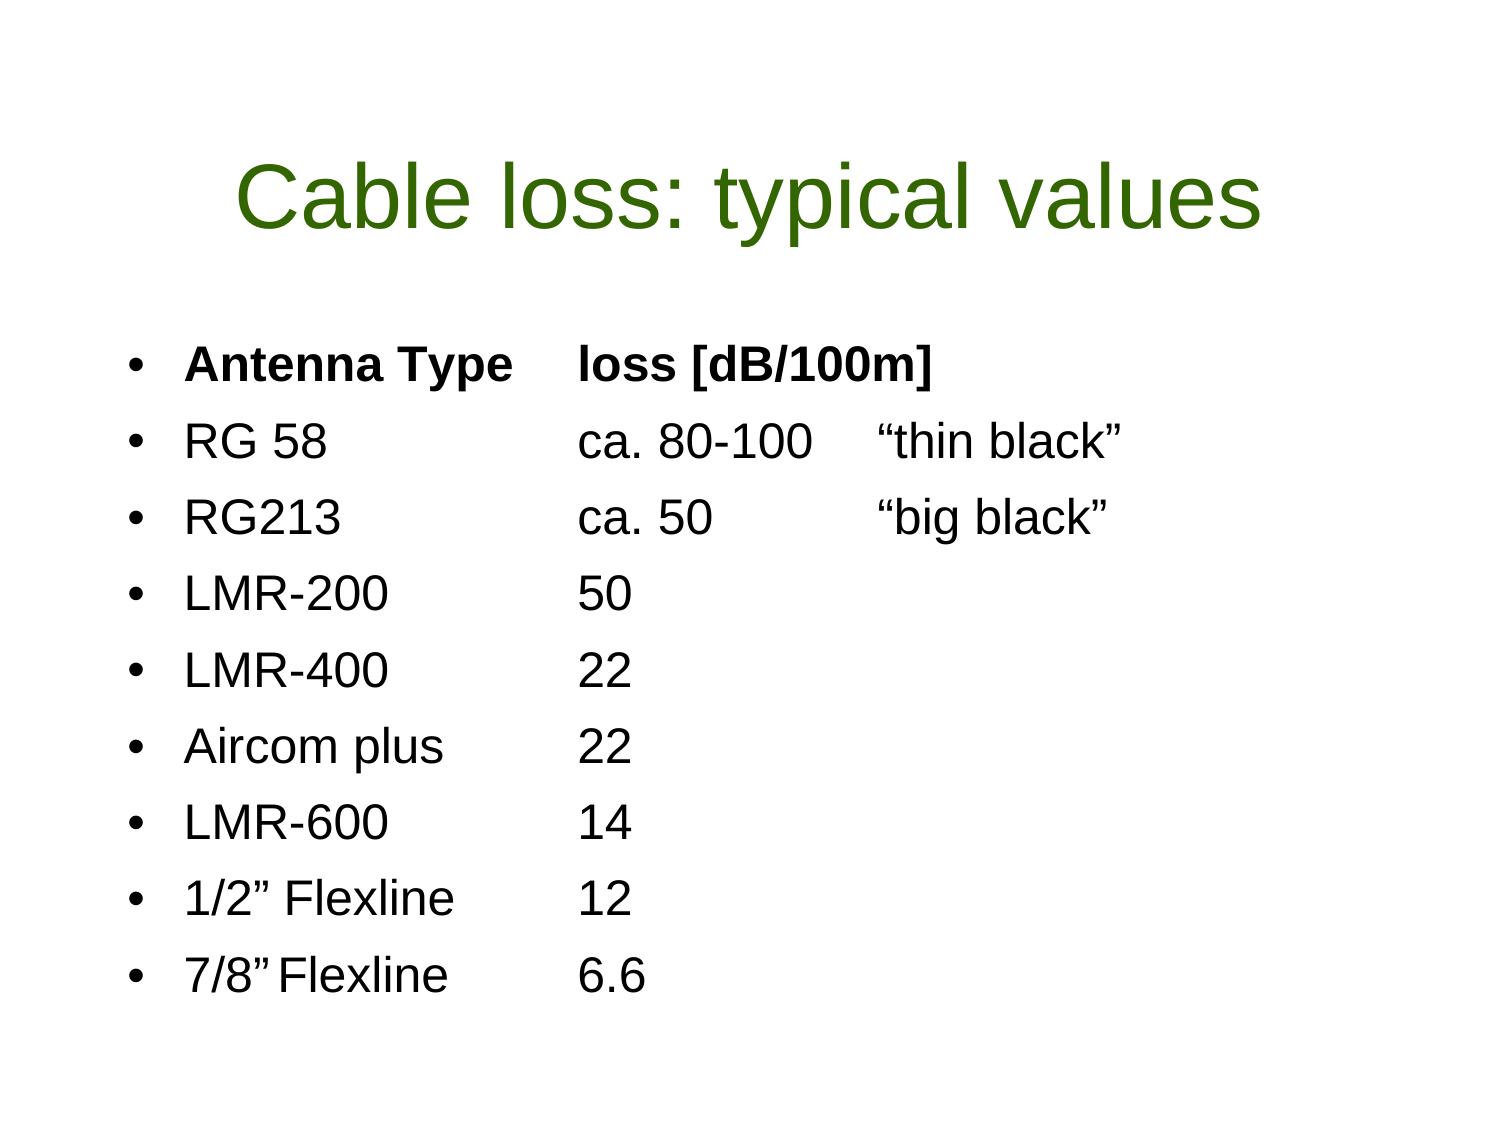

# Cable loss: typical values
Antenna Type	loss [dB/100m]
RG 58		ca. 80-100	“thin black”
RG213		ca. 50		“big black”
LMR-200		50
LMR-400		22
Aircom plus	22
LMR-600		14
1/2” Flexline	12
7/8”	Flexline	6.6